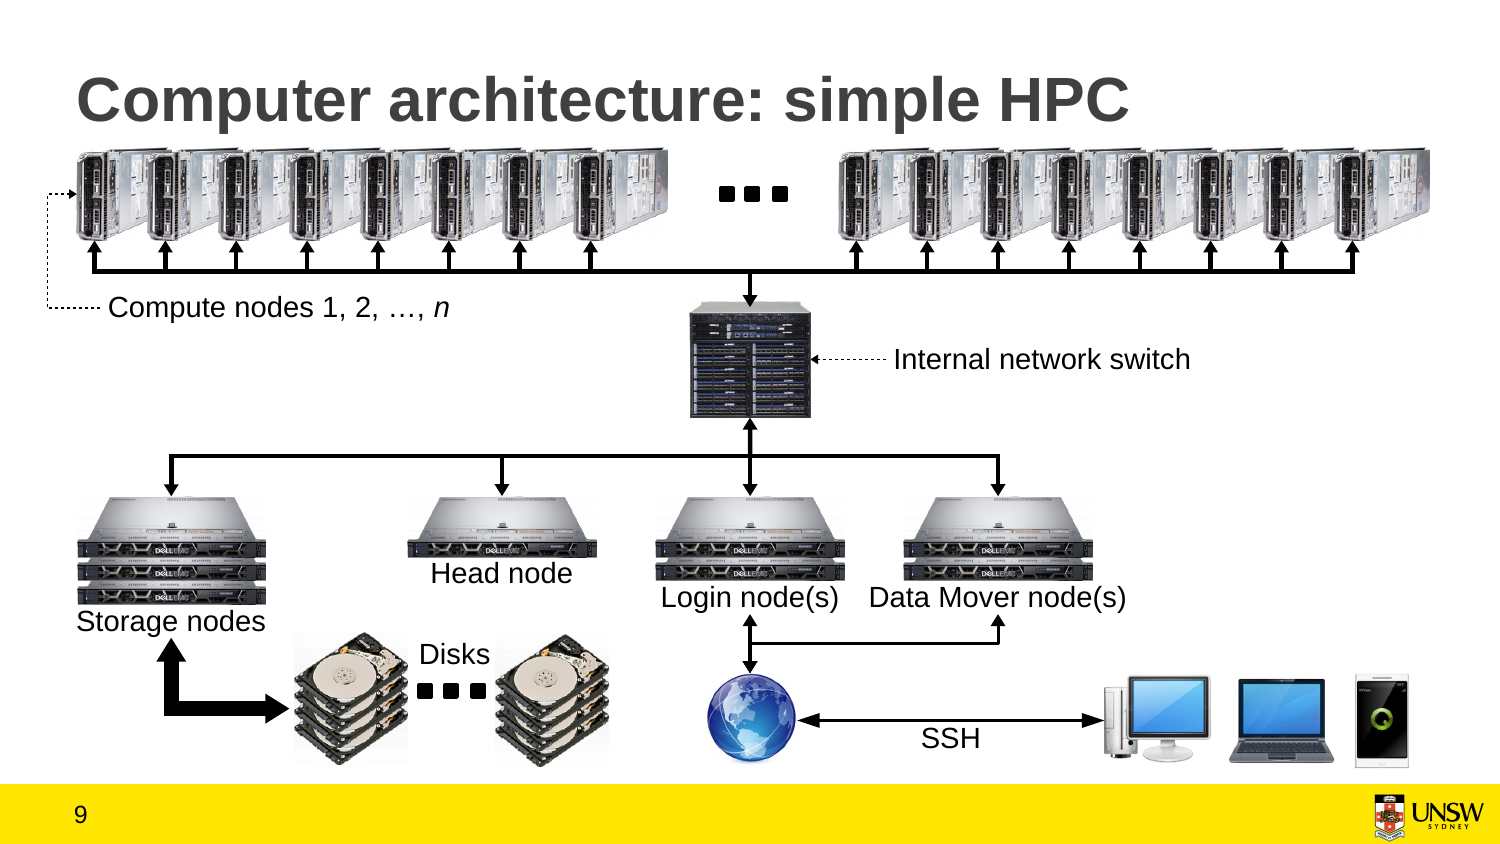

# Computer architecture: simple HPC
Compute nodes 1, 2, …, n
Internal network switch
Head node
Storage nodes
Login node(s)
Data Mover node(s)
Disks
SSH